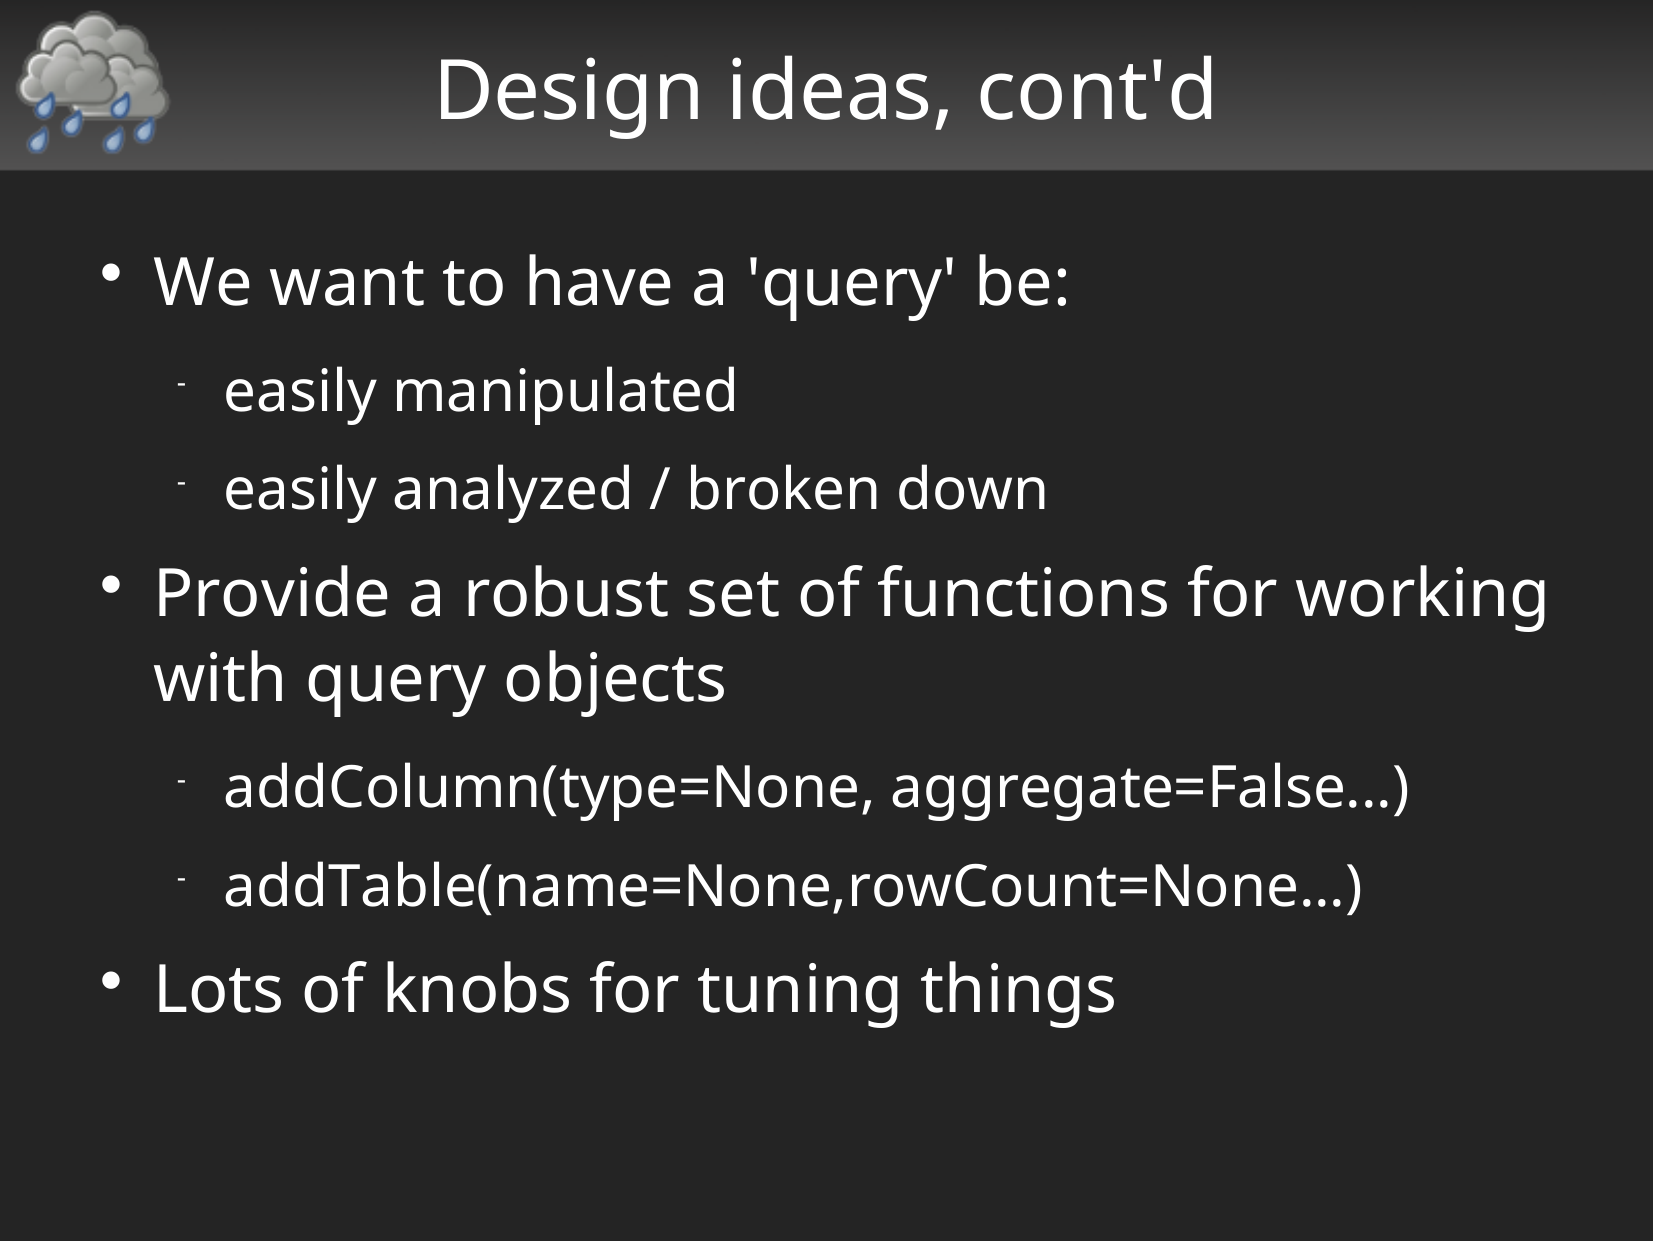

# Design ideas, cont'd
We want to have a 'query' be:
easily manipulated
easily analyzed / broken down
Provide a robust set of functions for working with query objects
addColumn(type=None, aggregate=False...)
addTable(name=None,rowCount=None...)
Lots of knobs for tuning things